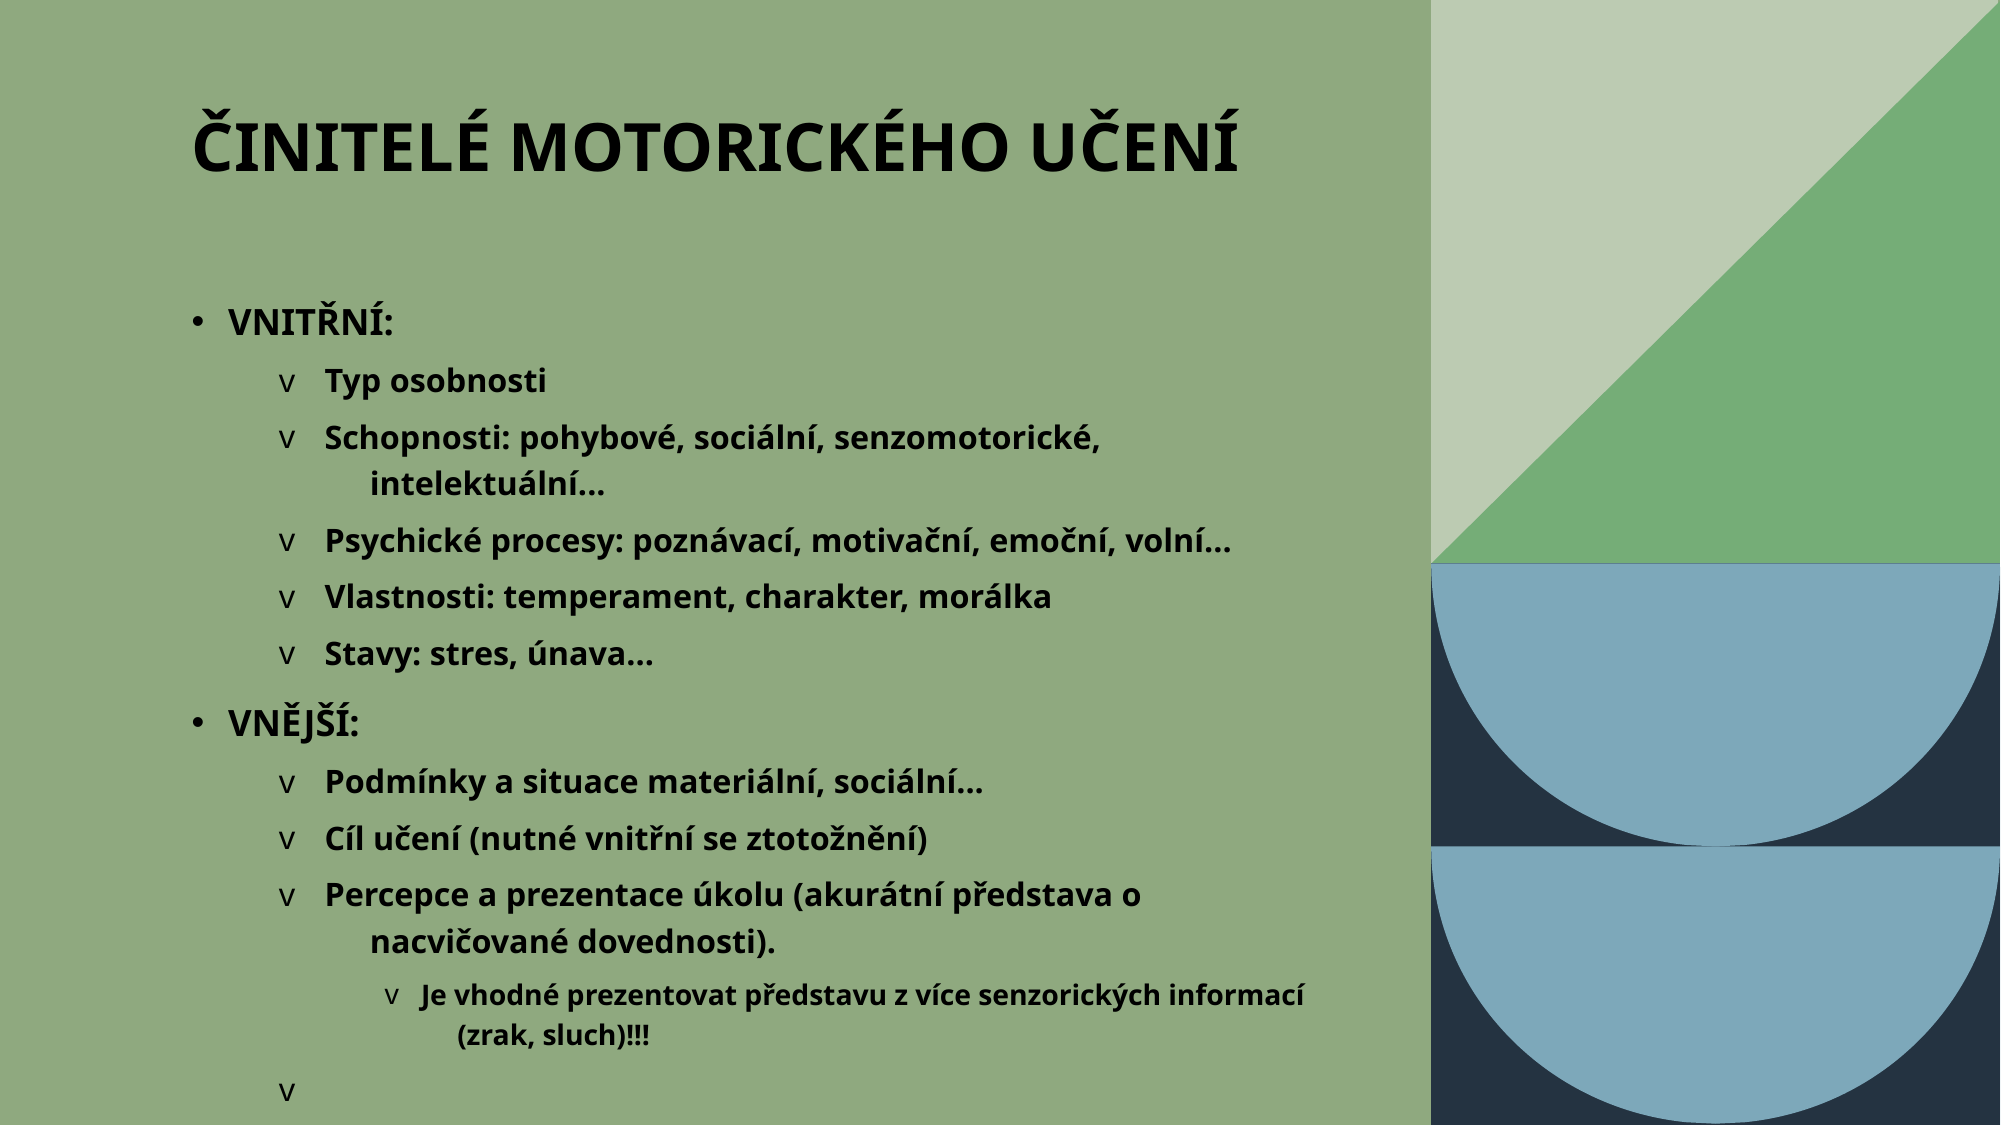

# ČINITELÉ MOTORICKÉHO UČENÍ
VNITŘNÍ:
Typ osobnosti
Schopnosti: pohybové, sociální, senzomotorické, intelektuální...
Psychické procesy: poznávací, motivační, emoční, volní...
Vlastnosti: temperament, charakter, morálka
Stavy: stres, únava...
VNĚJŠÍ:
Podmínky a situace materiální, sociální...
Cíl učení (nutné vnitřní se ztotožnění)
Percepce a prezentace úkolu (akurátní představa o nacvičované dovednosti).
Je vhodné prezentovat představu z více senzorických informací (zrak, sluch)!!!